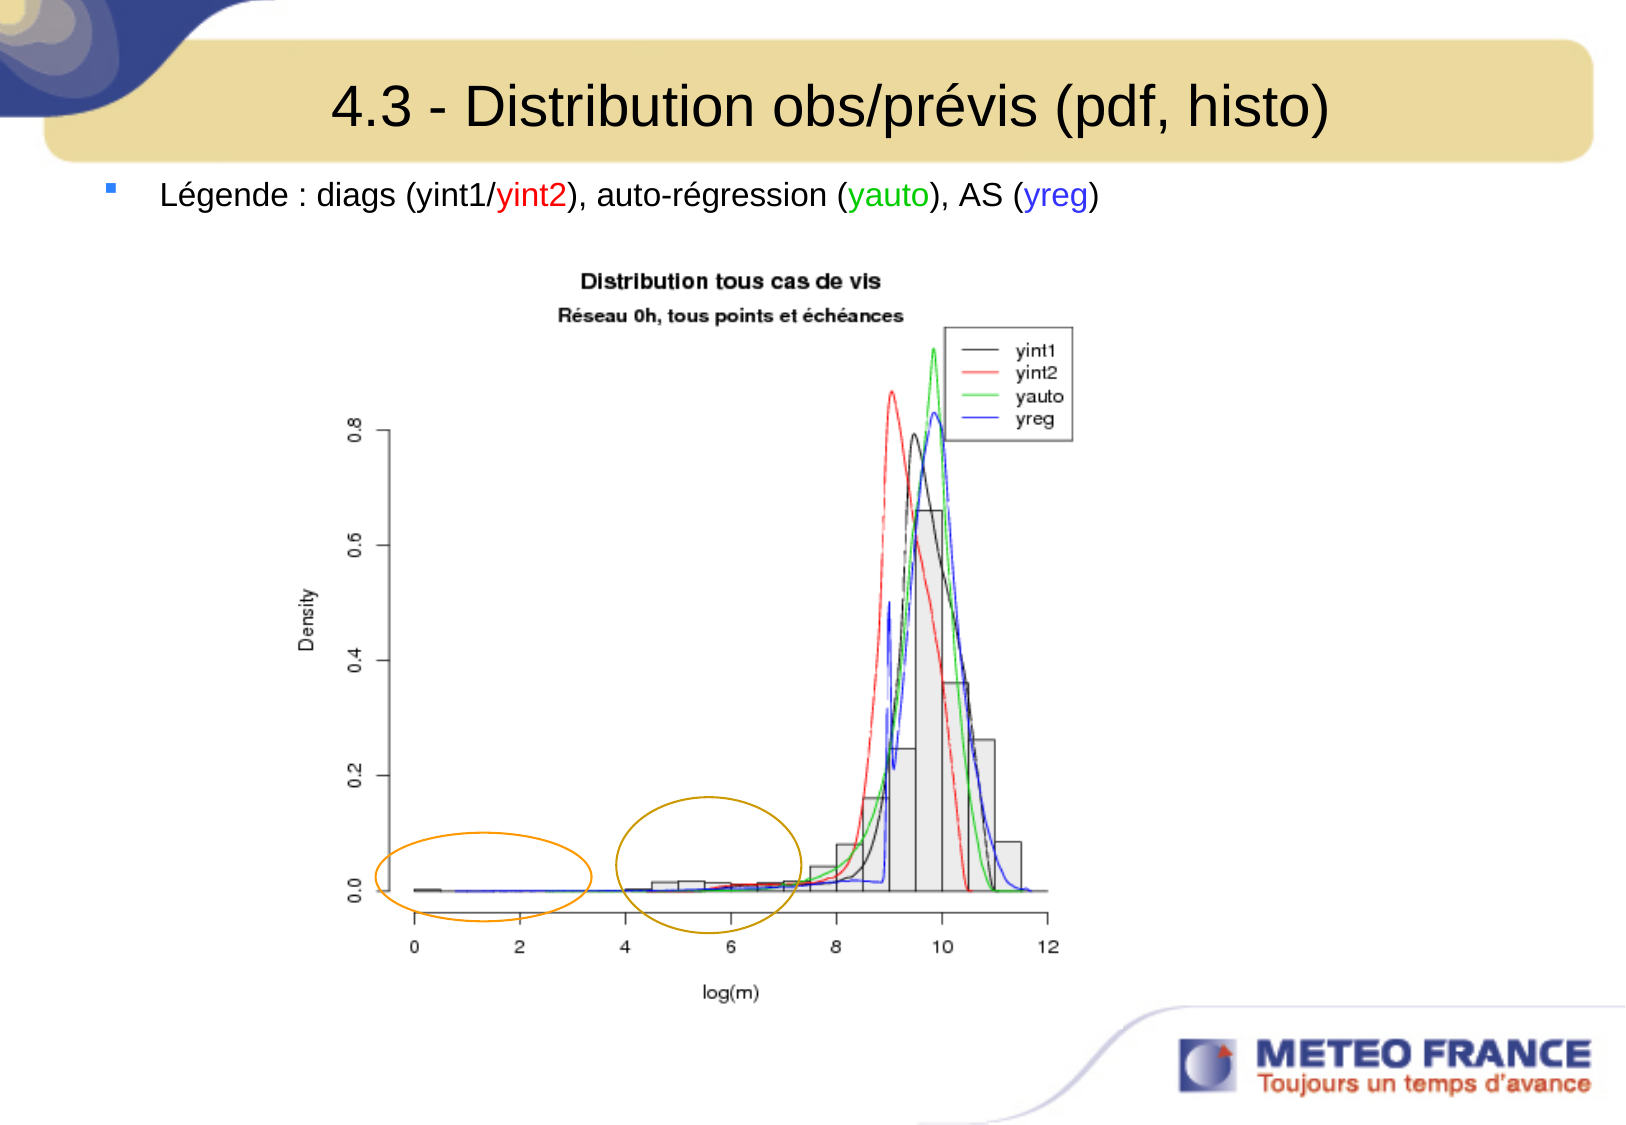

# 4.3 - Distribution obs/prévis (pdf, histo)
Légende : diags (yint1/yint2), auto-régression (yauto), AS (yreg)
Techniques et Organisation de la prévision - septembre 2011